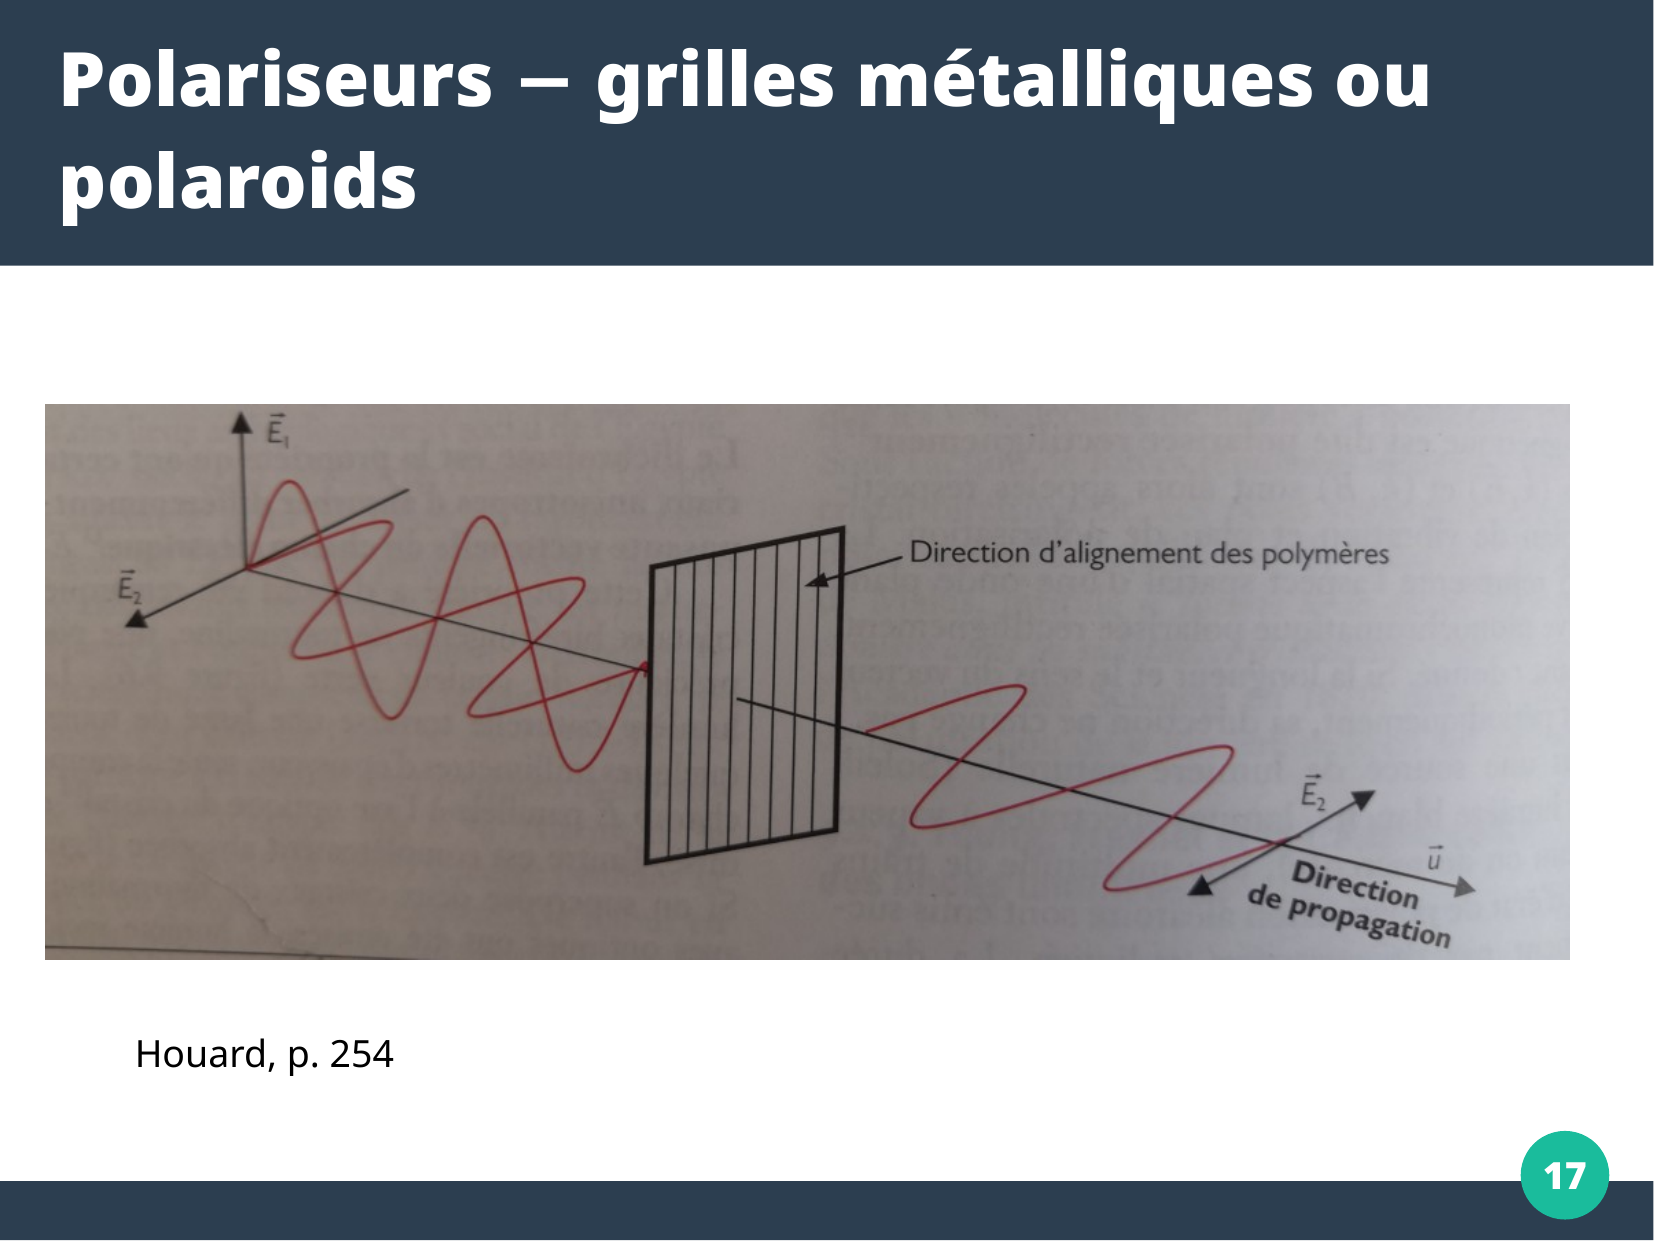

# Polariseurs − grilles métalliques ou polaroids
Houard, p. 254
17